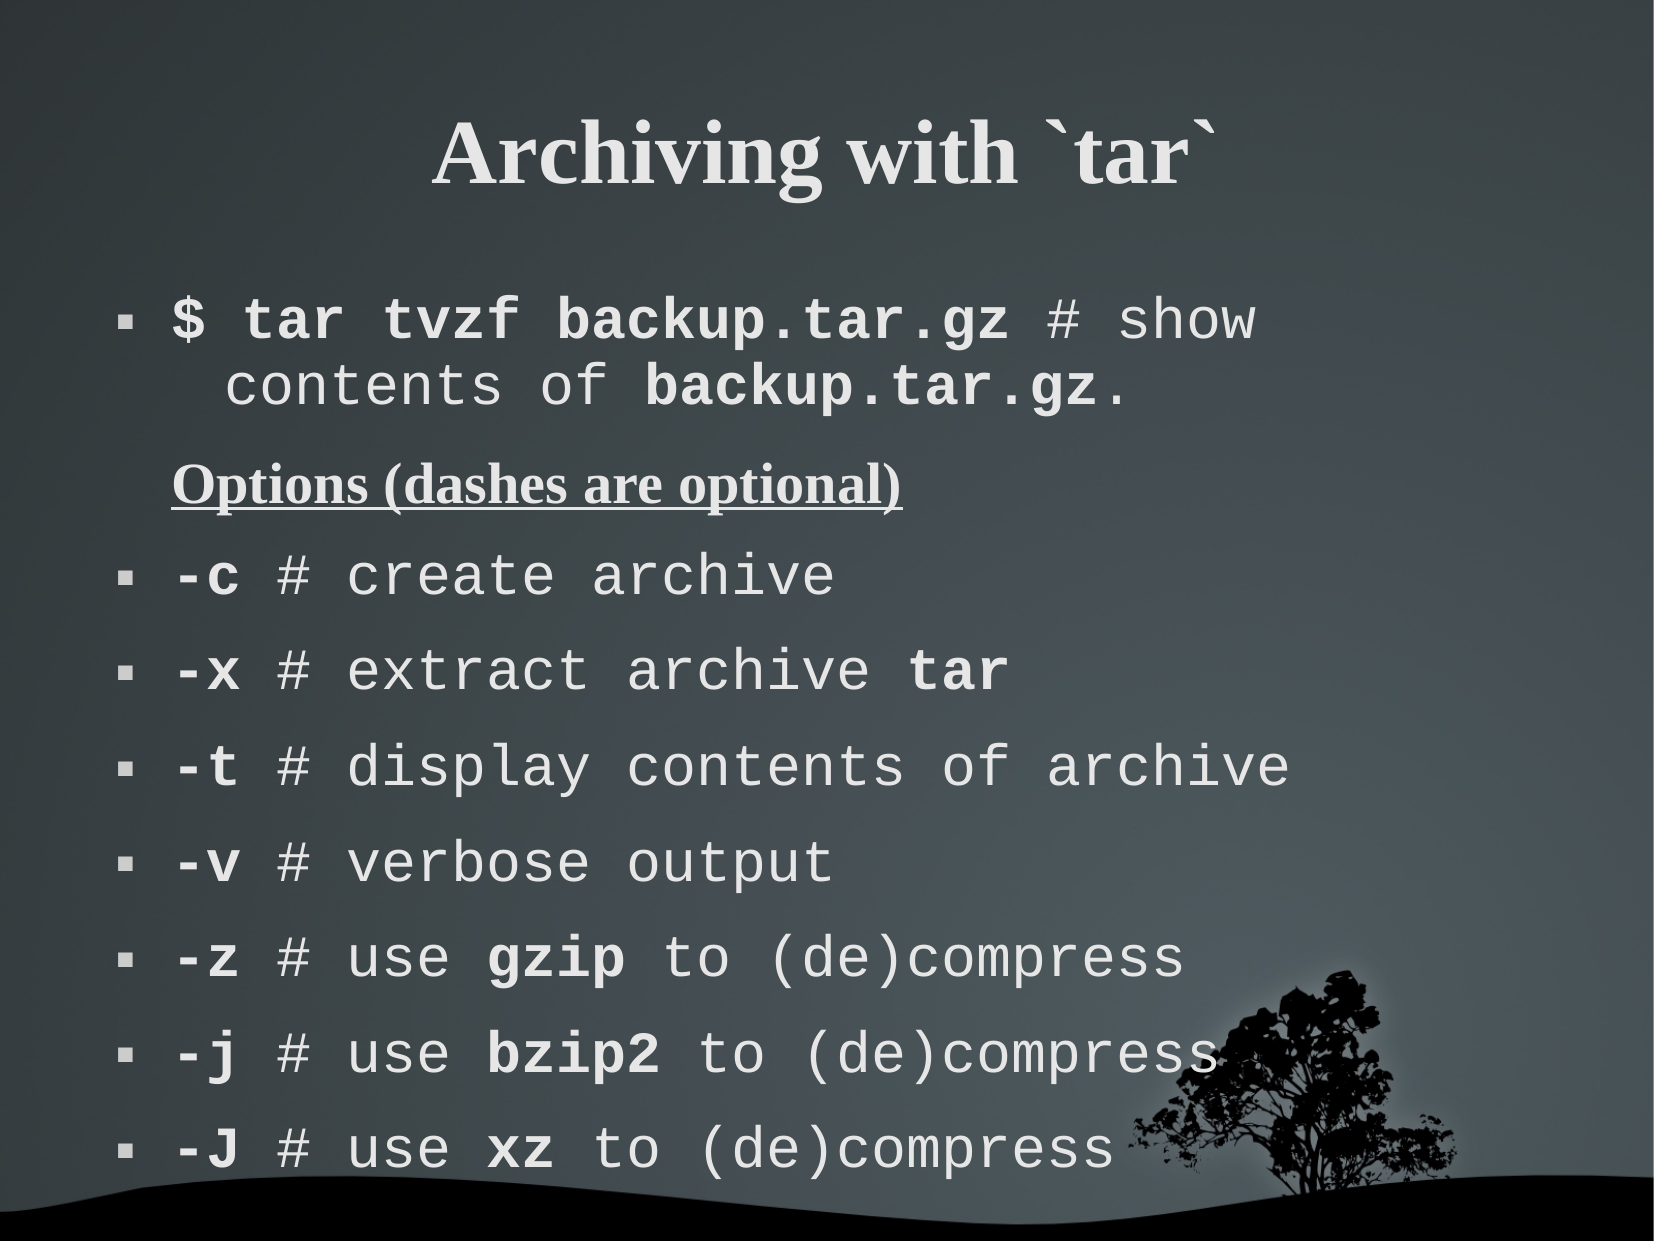

Archiving with `tar`
# $ tar tvzf backup.tar.gz # show contents of backup.tar.gz.
Options (dashes are optional)
-c # create archive
-x # extract archive tar
-t # display contents of archive
-v # verbose output
-z # use gzip to (de)compress
-j # use bzip2 to (de)compress
-J # use xz to (de)compress